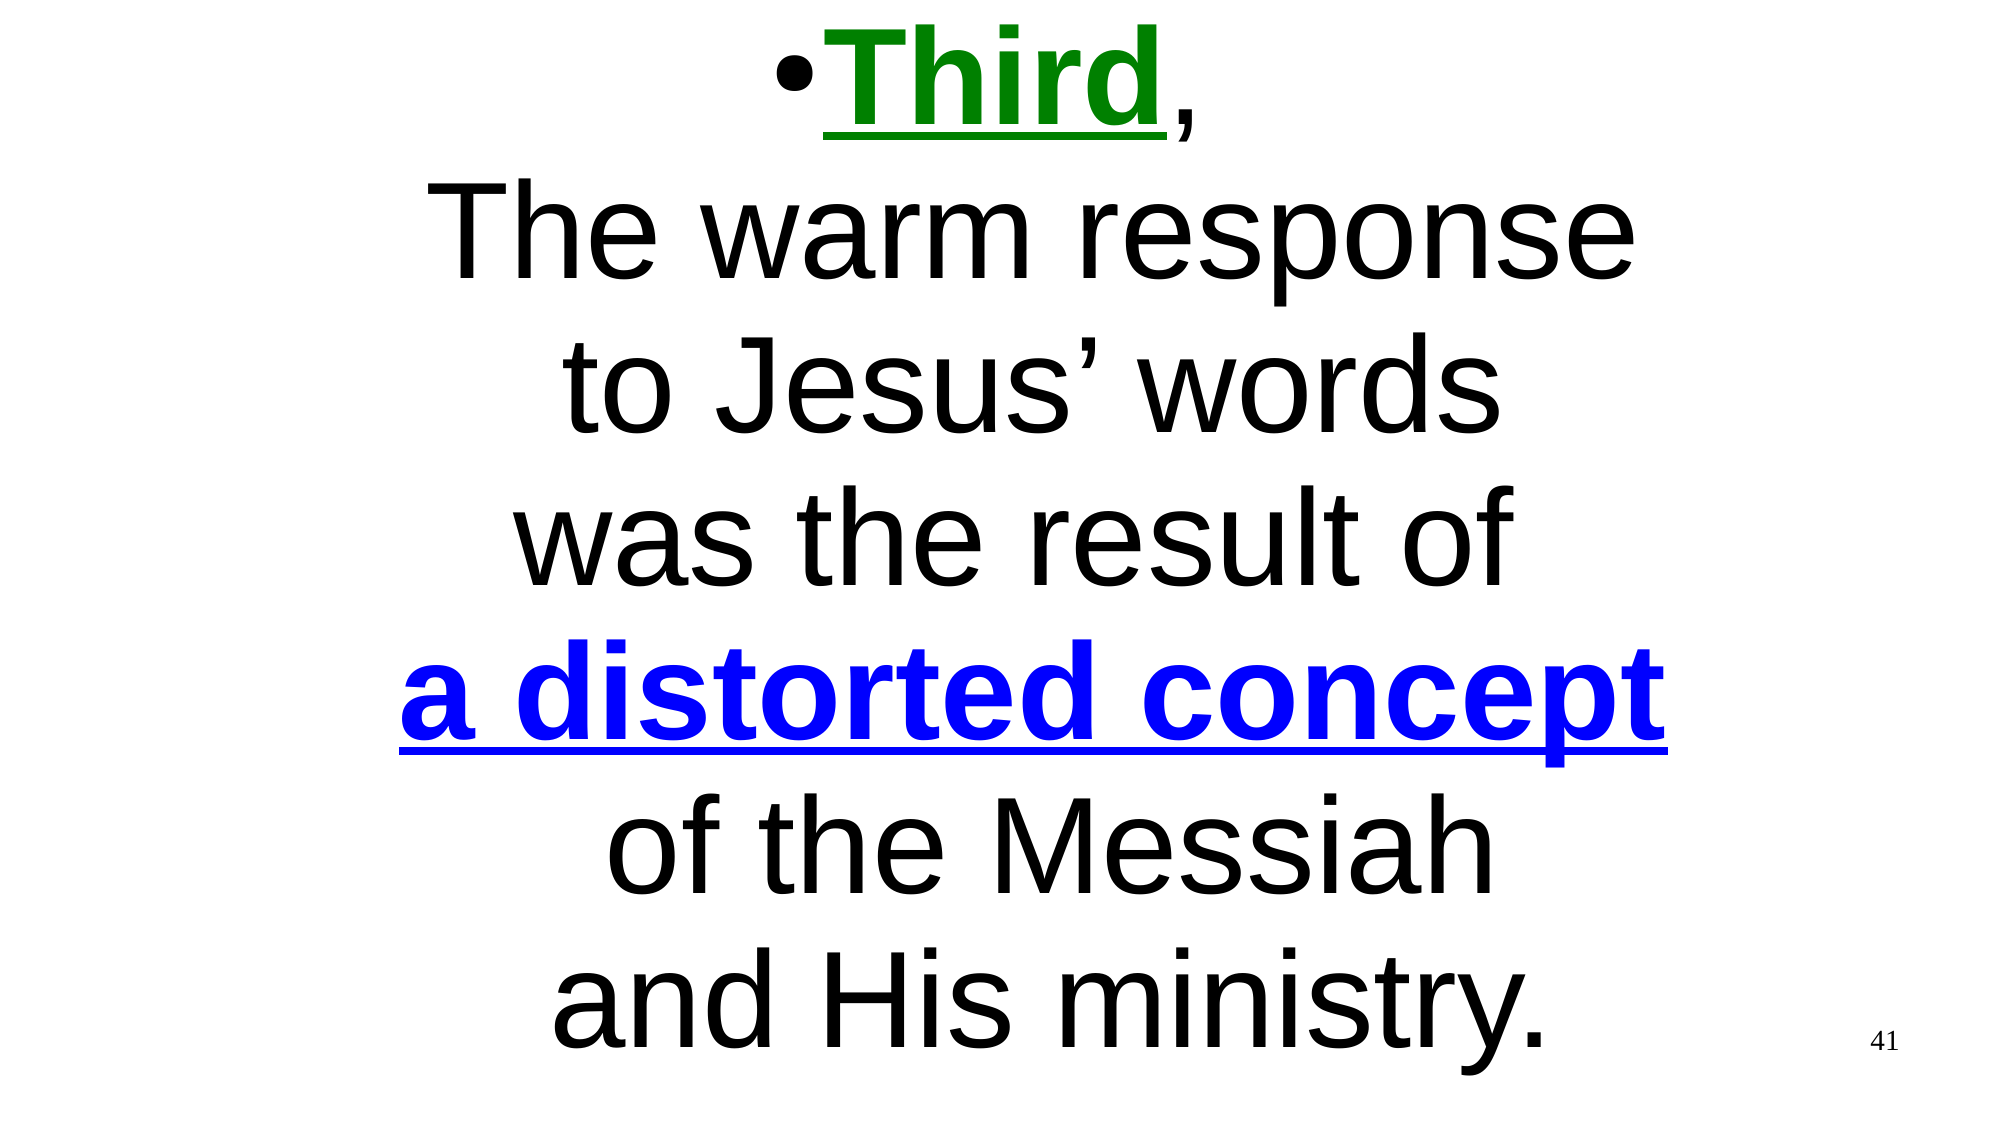

# Third, The warm response to Jesus’ words was the result of a distorted concept of the Messiah and His ministry.
41